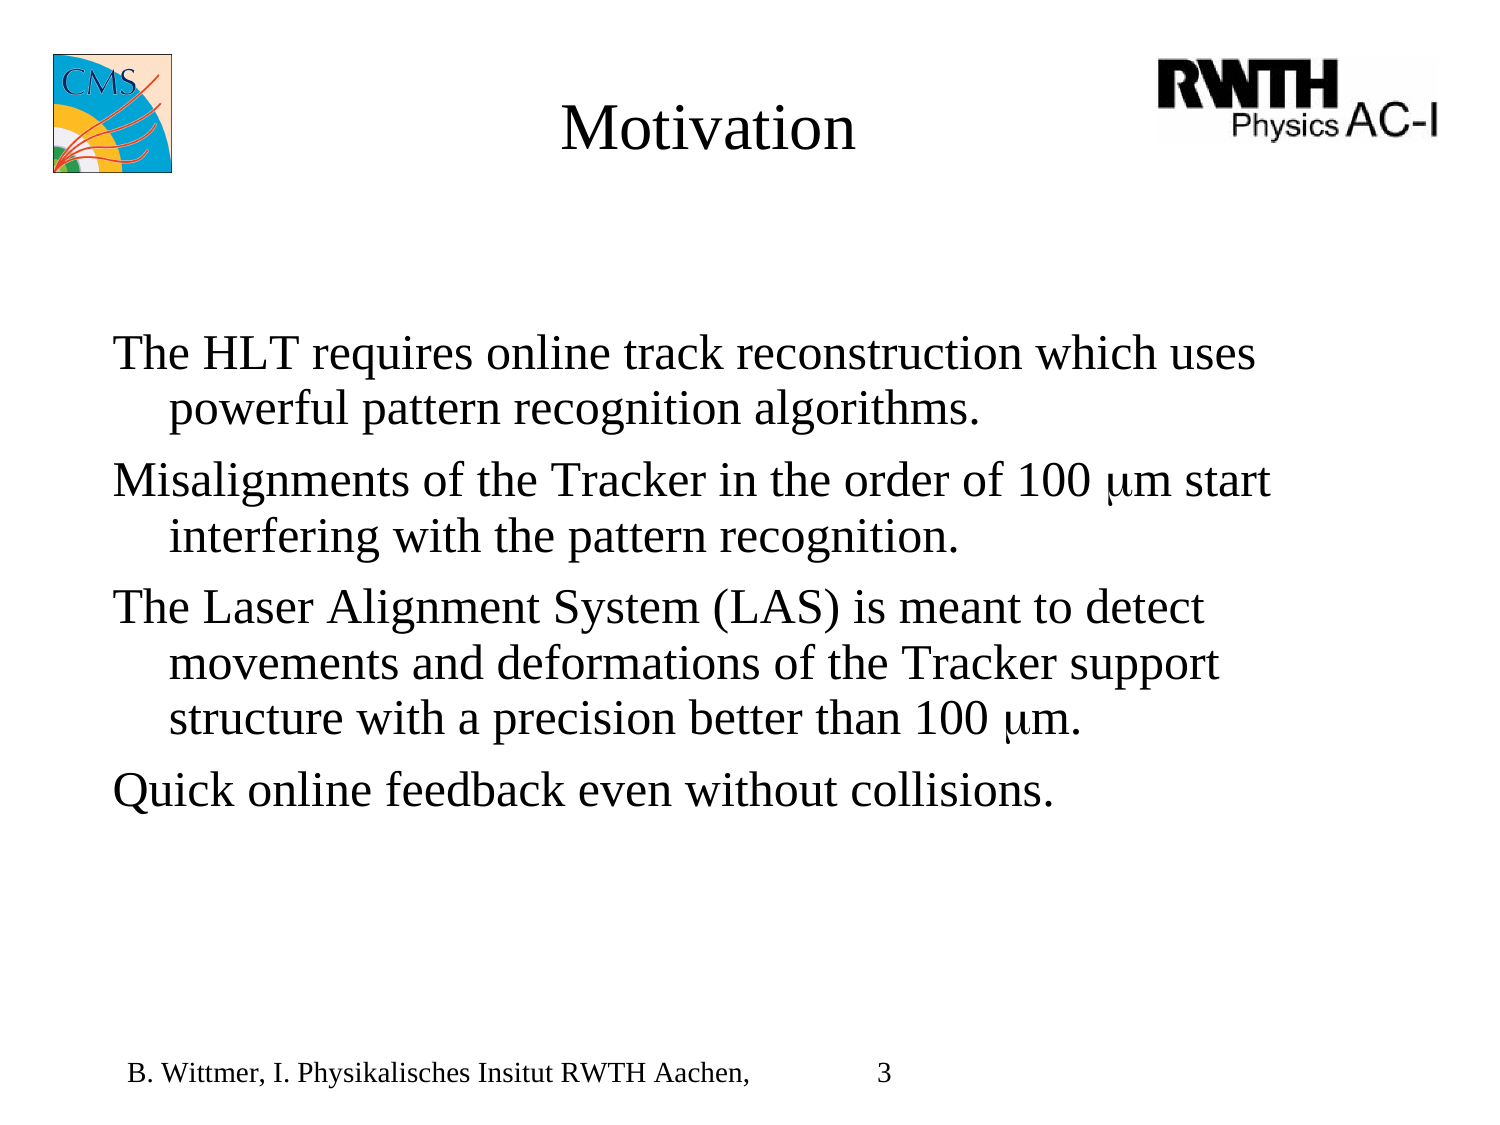

# Motivation
The HLT requires online track reconstruction which uses powerful pattern recognition algorithms.
Misalignments of the Tracker in the order of 100 mm start interfering with the pattern recognition.
The Laser Alignment System (LAS) is meant to detect movements and deformations of the Tracker support structure with a precision better than 100 mm.
Quick online feedback even without collisions.